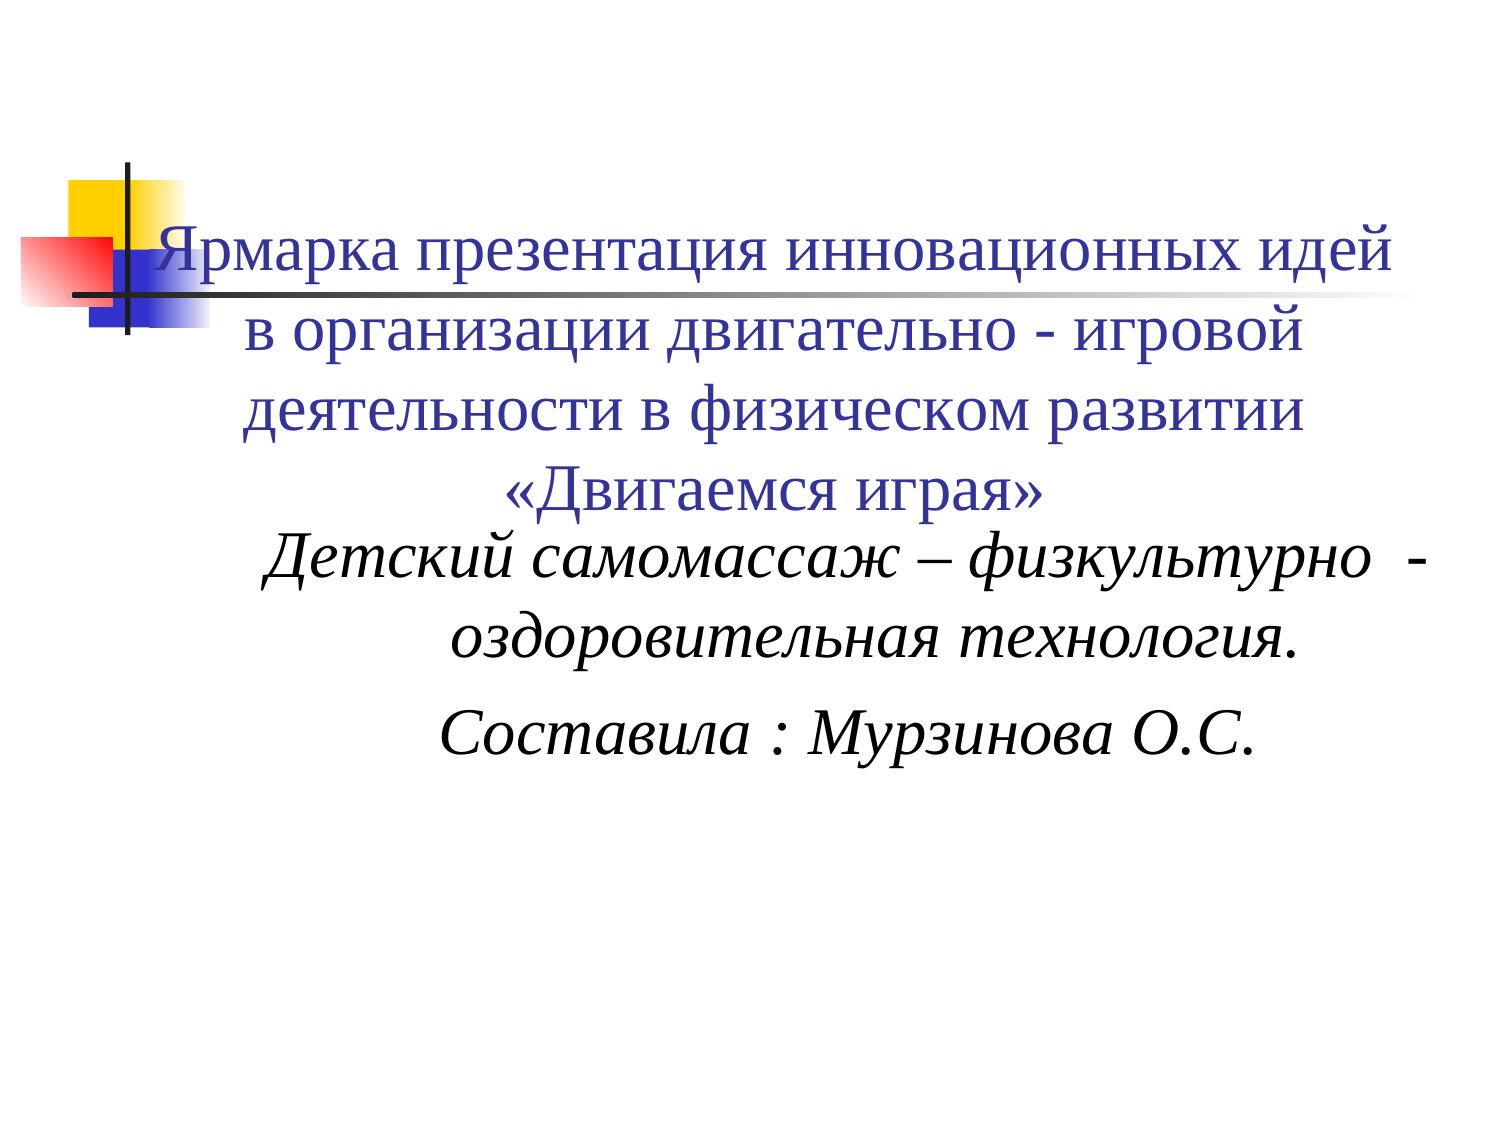

# Ярмарка презентация инновационных идей в организации двигательно - игровой деятельности в физическом развитии «Двигаемся играя»
Детский самомассаж – физкультурно - оздоровительная технология.
Составила : Мурзинова О.С.